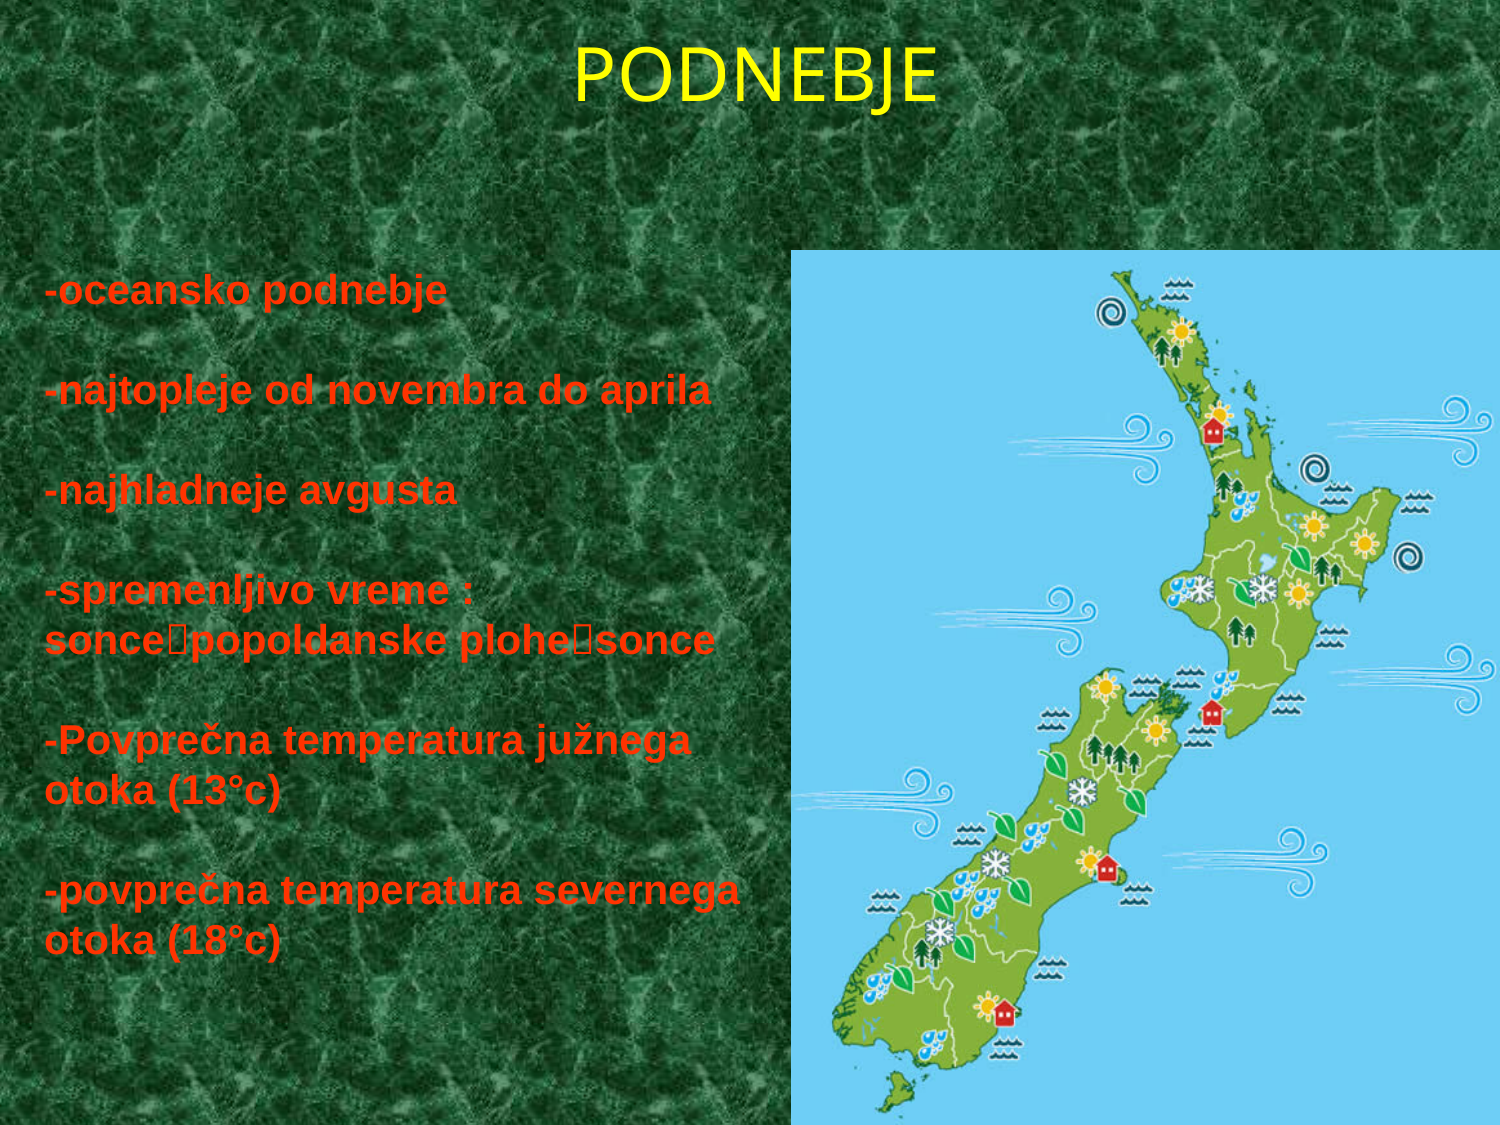

PODNEBJE
-oceansko podnebje
-najtopleje od novembra do aprila
-najhladneje avgusta
-spremenljivo vreme : soncepopoldanske plohesonce
-Povprečna temperatura južnega otoka (13°c)
-povprečna temperatura severnega otoka (18°c)